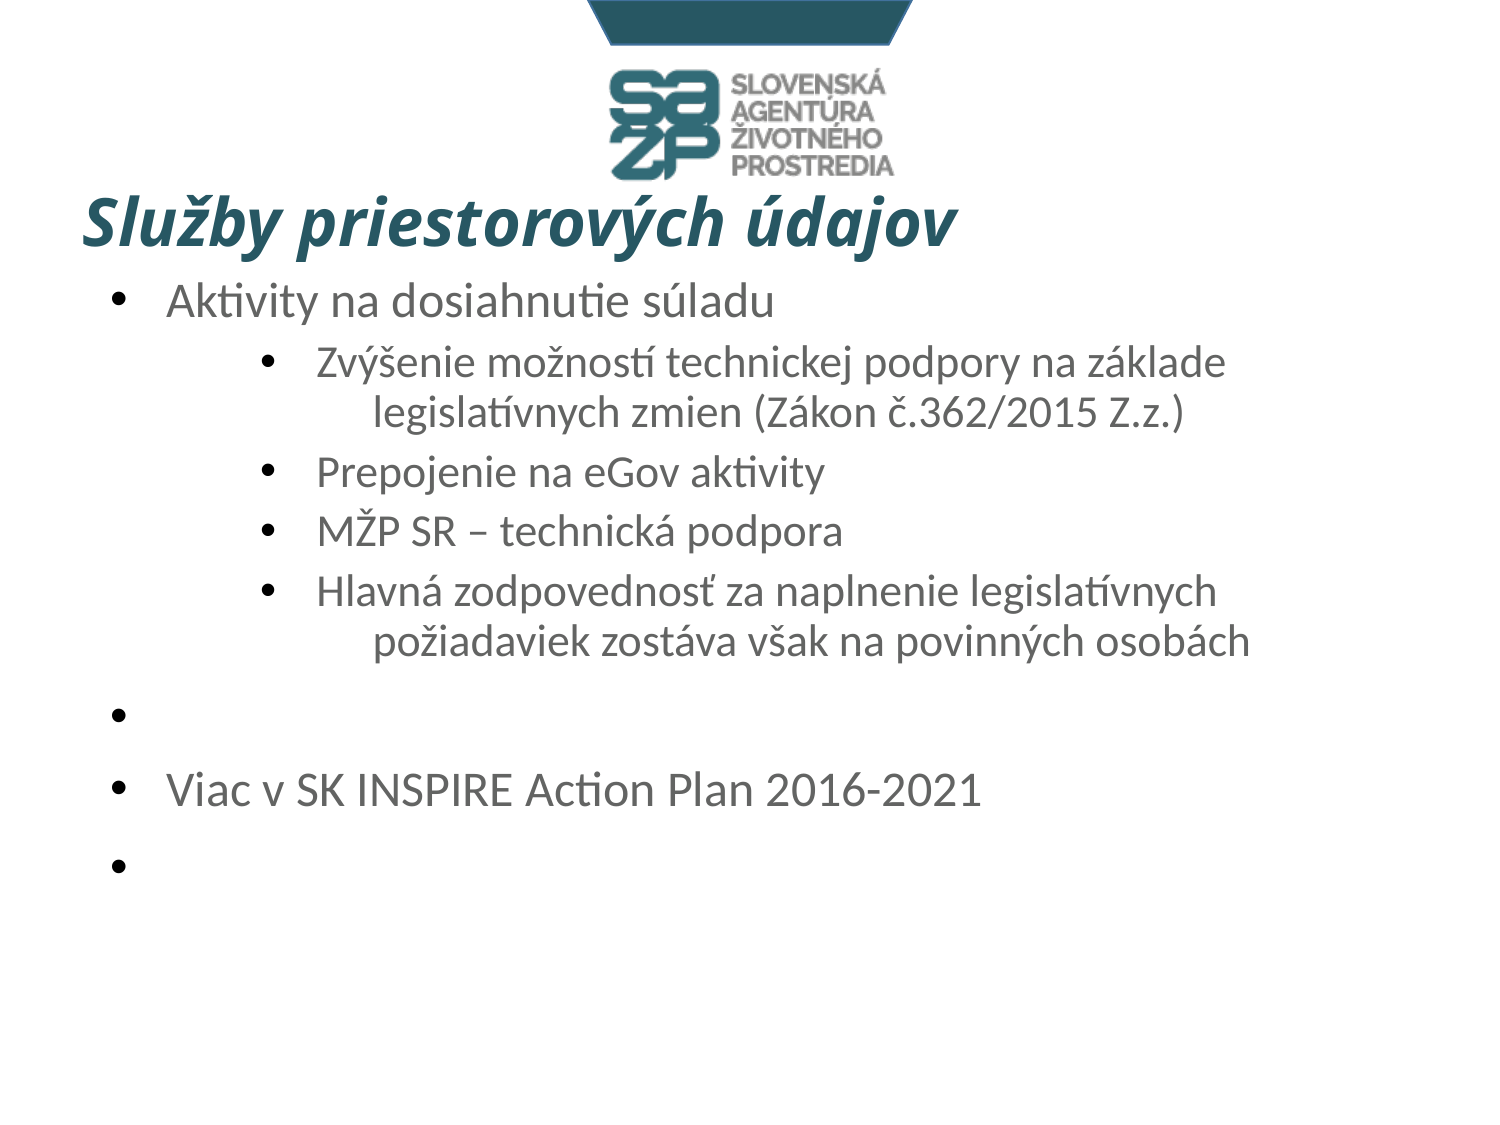

# Služby priestorových údajov
Aktivity na dosiahnutie súladu
Zvýšenie možností technickej podpory na základe legislatívnych zmien (Zákon č.362/2015 Z.z.)
Prepojenie na eGov aktivity
MŽP SR – technická podpora
Hlavná zodpovednosť za naplnenie legislatívnych požiadaviek zostáva však na povinných osobách
Viac v SK INSPIRE Action Plan 2016-2021